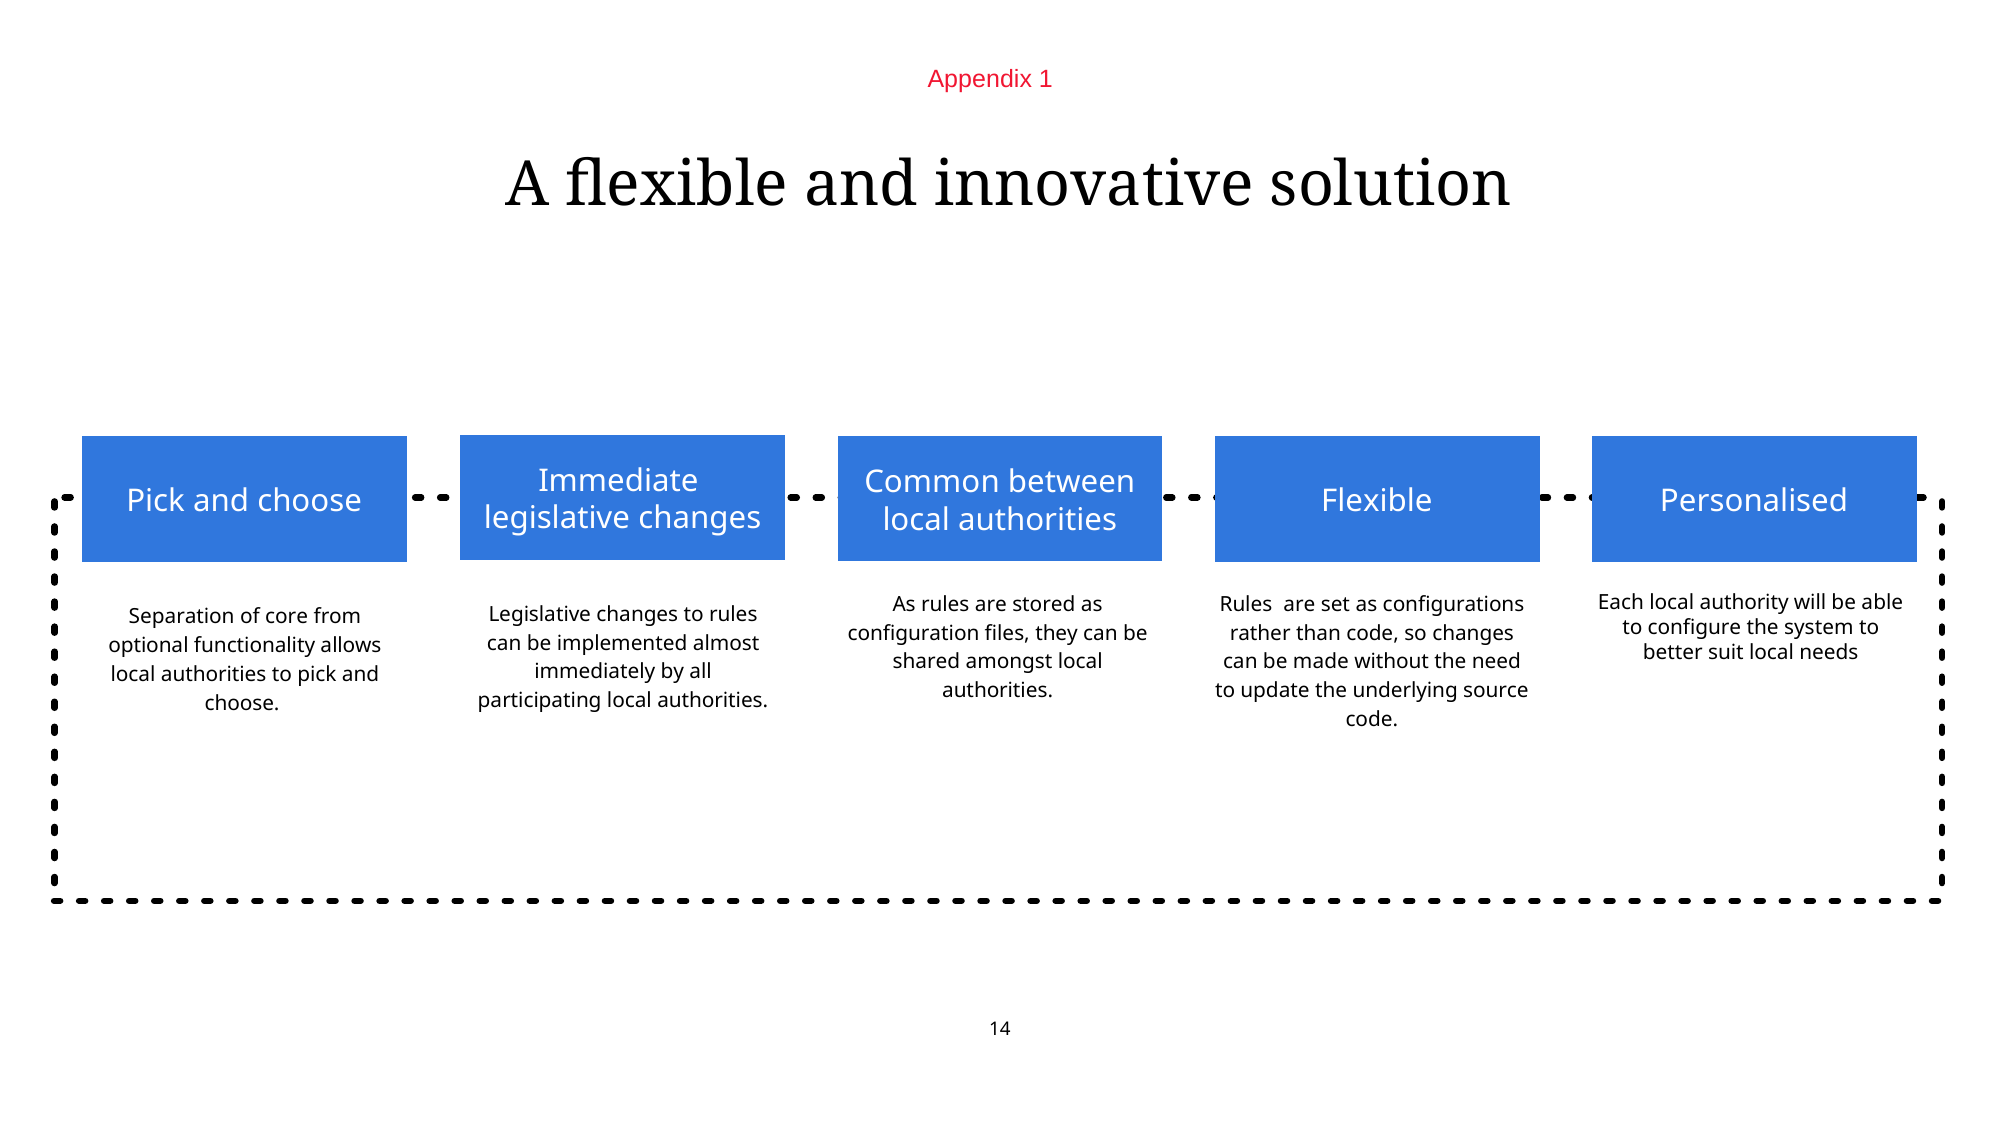

Appendix 1
A flexible and innovative solution
Immediate
legislative changes
Common between local authorities
Pick and choose
Flexible
Personalised
As rules are stored as configuration files, they can be shared amongst local authorities.
Rules are set as configurations rather than code, so changes can be made without the need to update the underlying source code.
Each local authority will be able to configure the system to better suit local needs
Legislative changes to rules can be implemented almost immediately by all participating local authorities.
Separation of core from optional functionality allows local authorities to pick and choose.